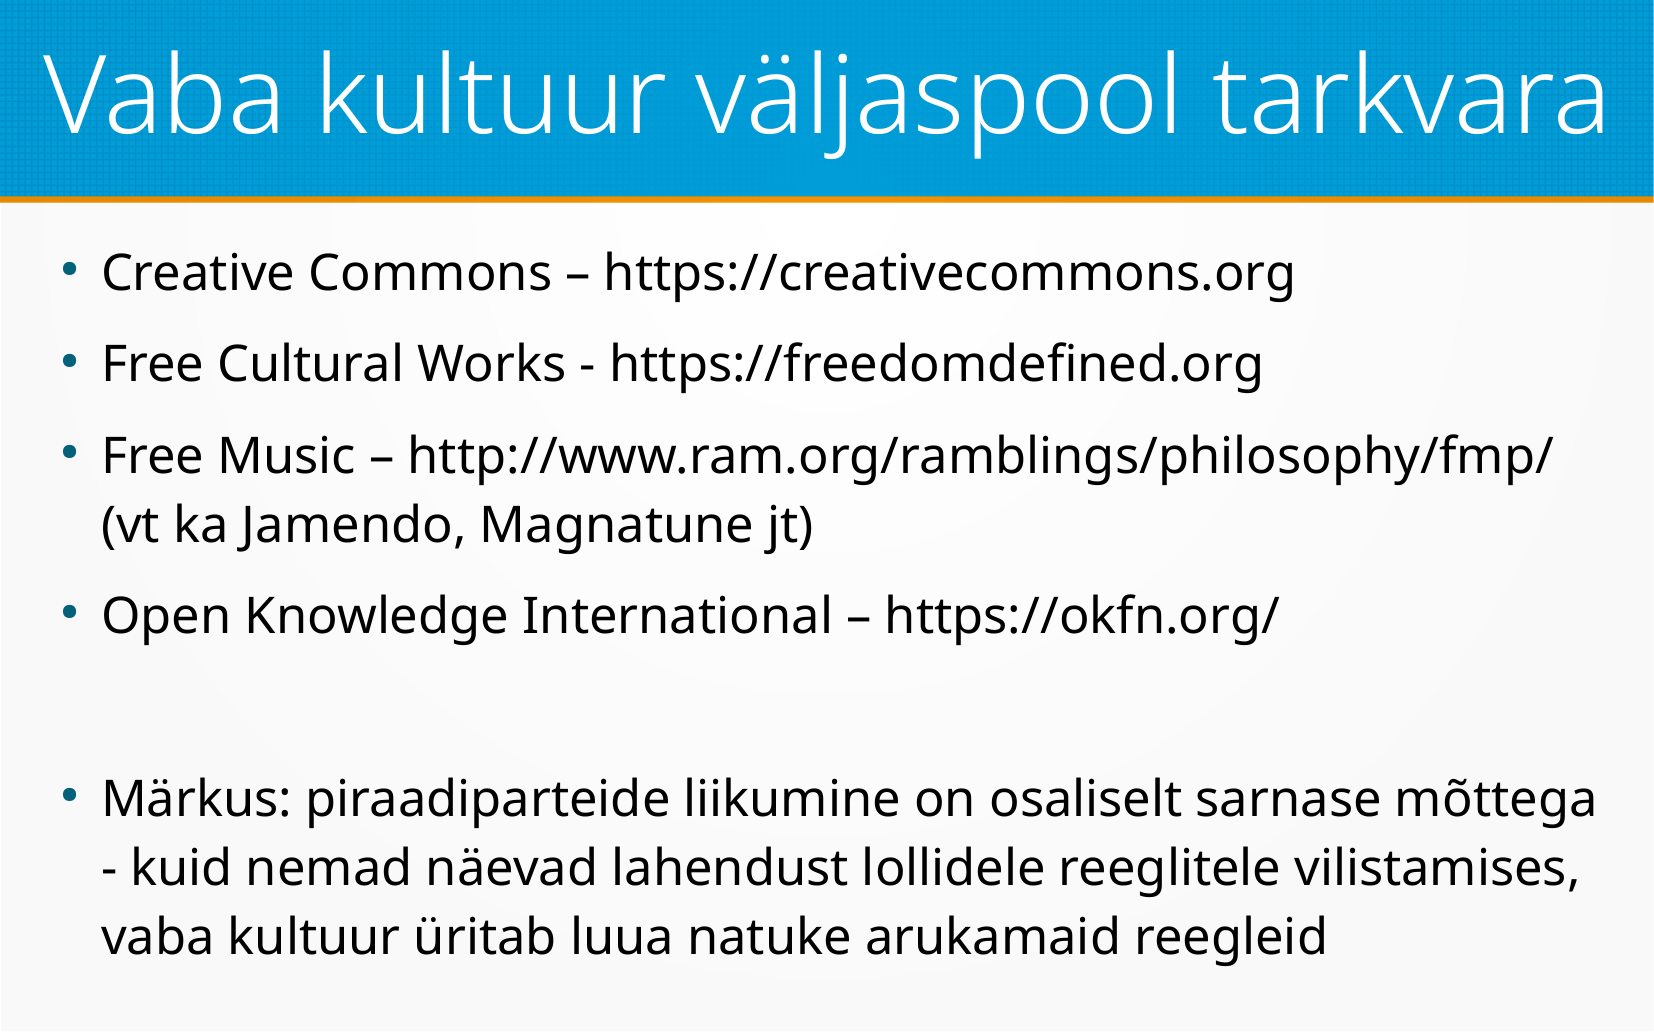

# Vaba kultuur väljaspool tarkvara
Creative Commons – https://creativecommons.org
Free Cultural Works - https://freedomdefined.org
Free Music – http://www.ram.org/ramblings/philosophy/fmp/ (vt ka Jamendo, Magnatune jt)
Open Knowledge International – https://okfn.org/
Märkus: piraadiparteide liikumine on osaliselt sarnase mõttega - kuid nemad näevad lahendust lollidele reeglitele vilistamises, vaba kultuur üritab luua natuke arukamaid reegleid